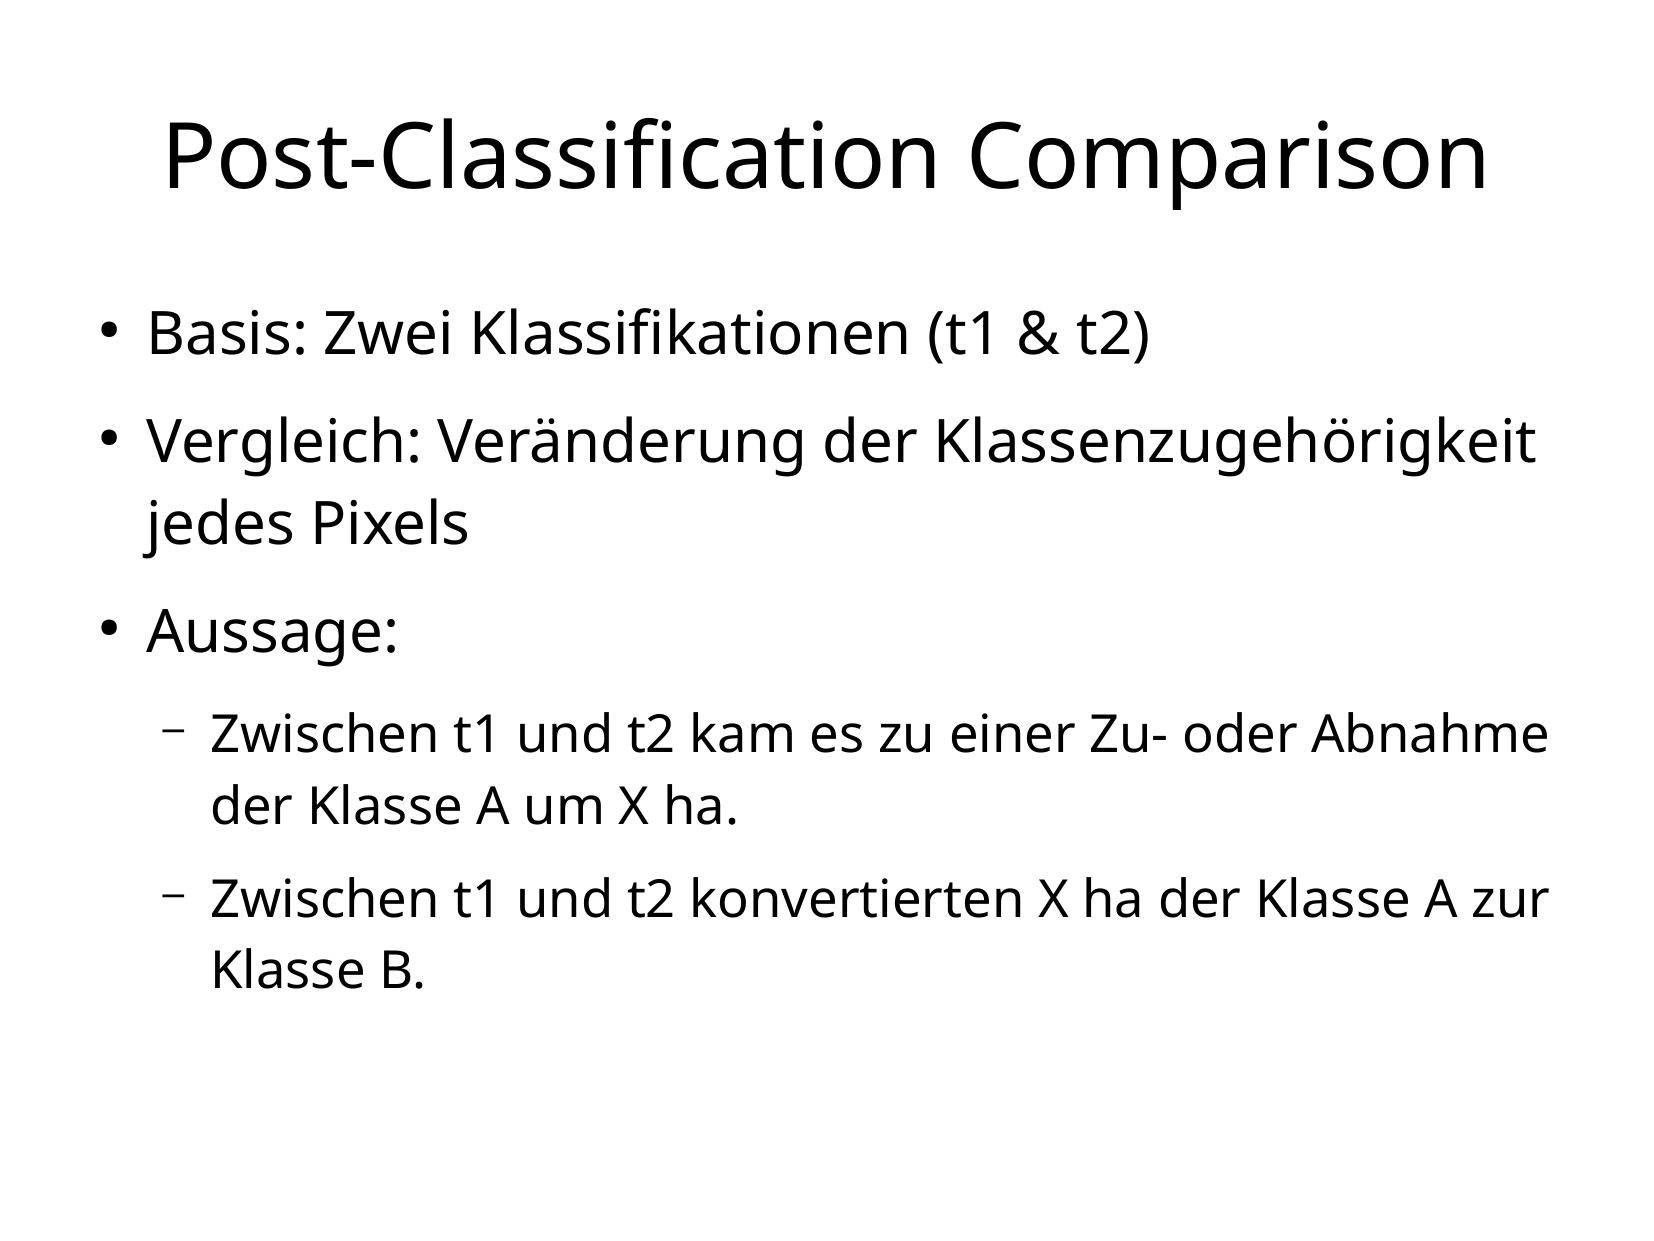

# Post-Classification Comparison
Basis: Zwei Klassifikationen (t1 & t2)
Vergleich: Veränderung der Klassenzugehörigkeit jedes Pixels
Aussage:
Zwischen t1 und t2 kam es zu einer Zu- oder Abnahme der Klasse A um X ha.
Zwischen t1 und t2 konvertierten X ha der Klasse A zur Klasse B.